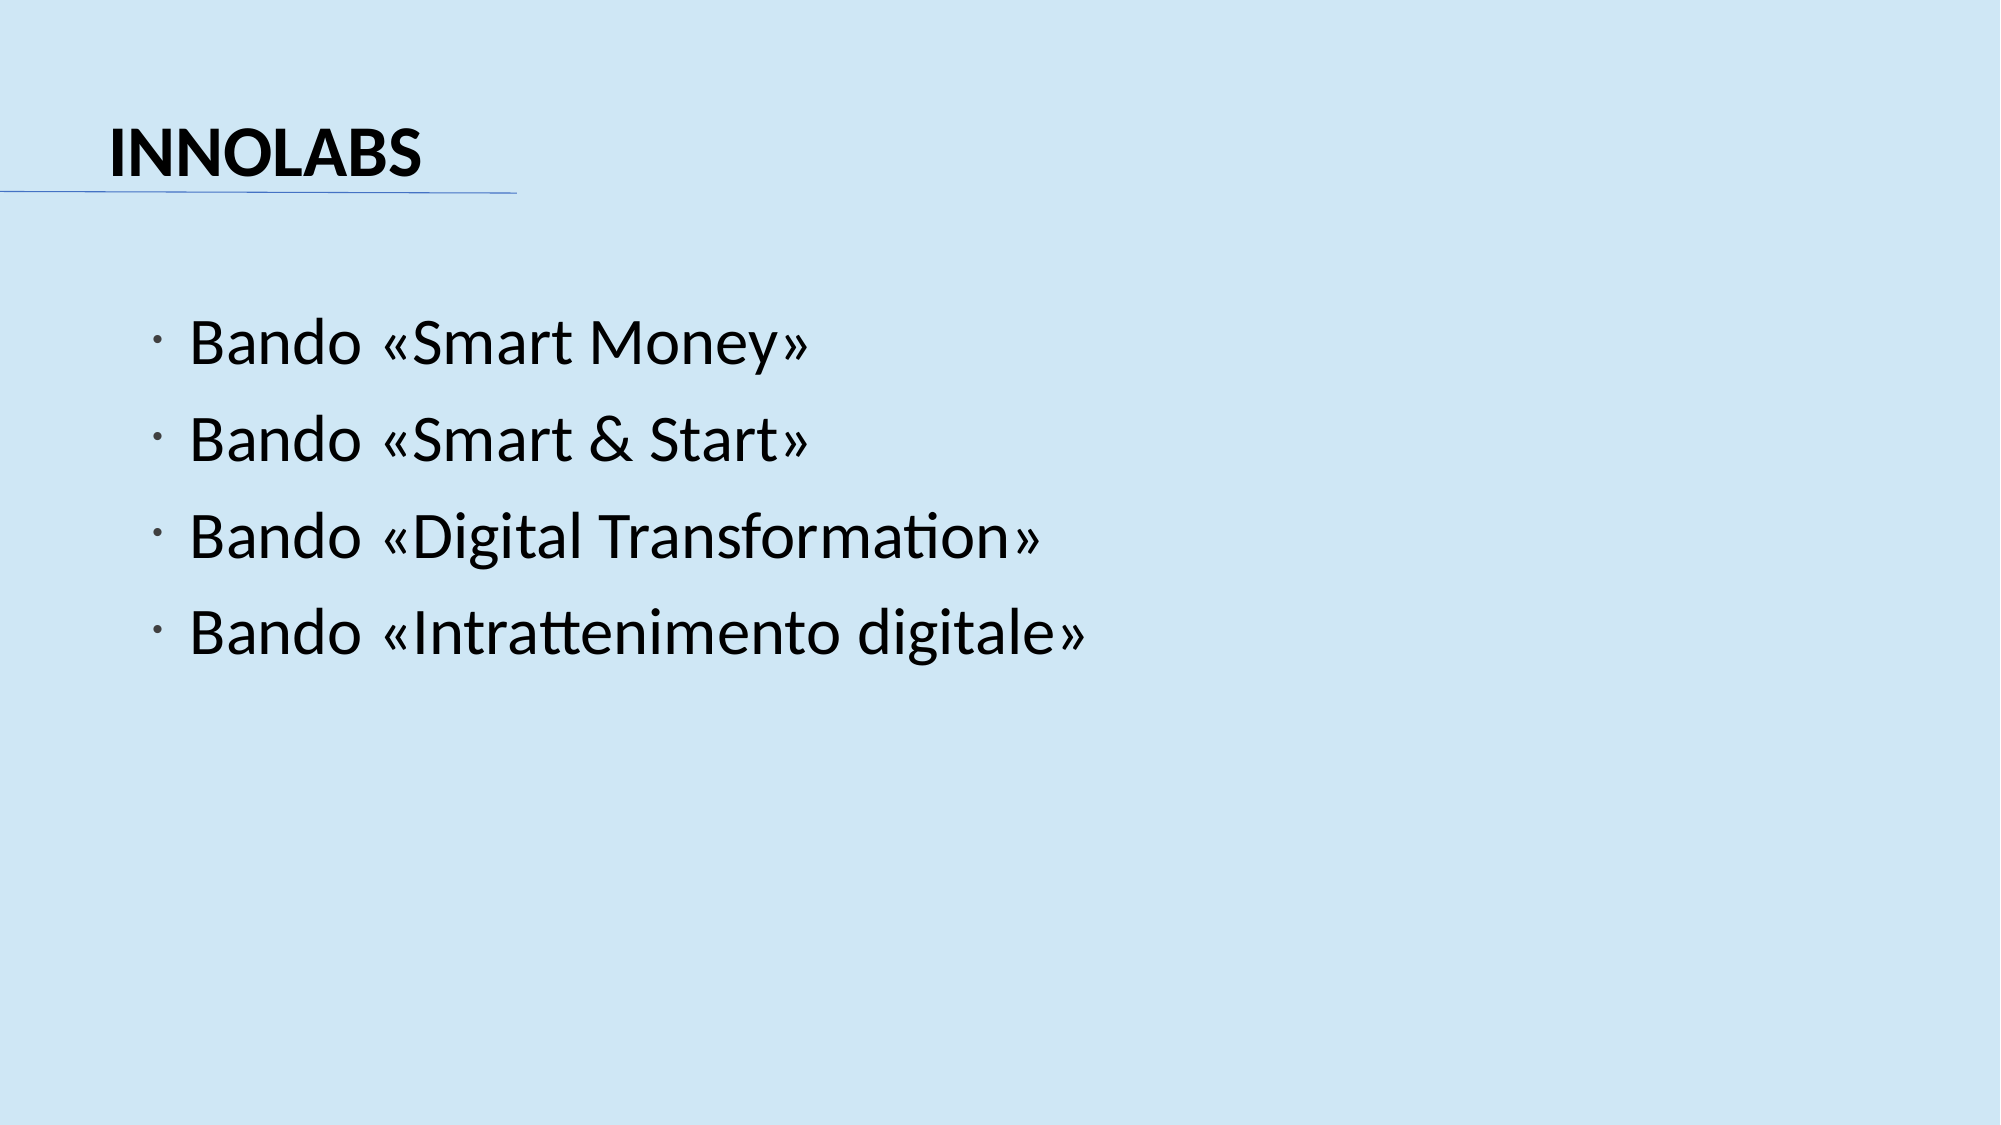

INNOLABS
# Bando «Smart Money»
Bando «Smart & Start»
Bando «Digital Transformation»
Bando «Intrattenimento digitale»